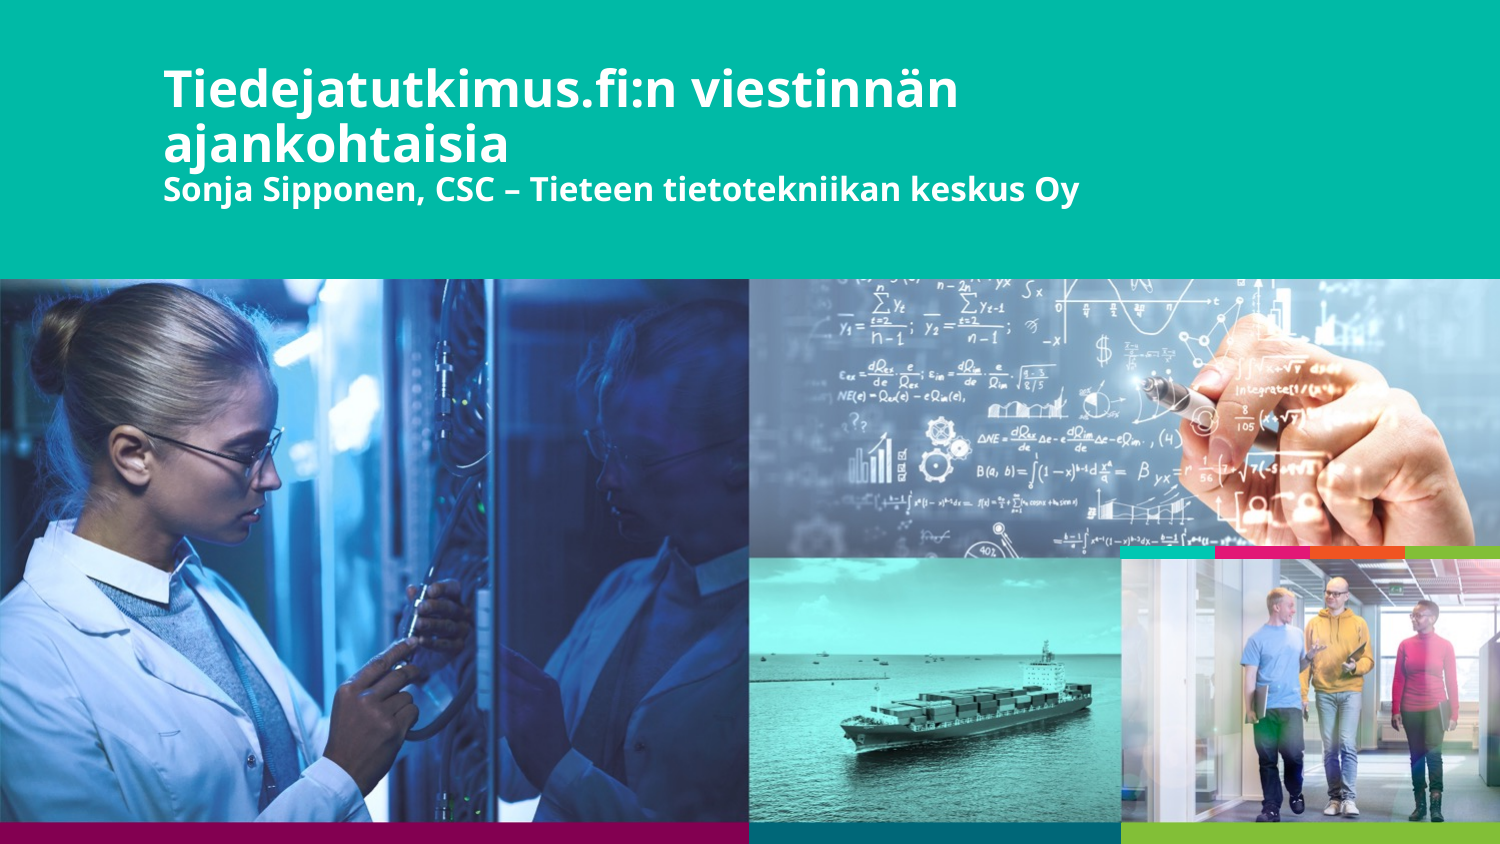

# Tiedejatutkimus.fi:n viestinnän ajankohtaisia Sonja Sipponen, CSC – Tieteen tietotekniikan keskus Oy